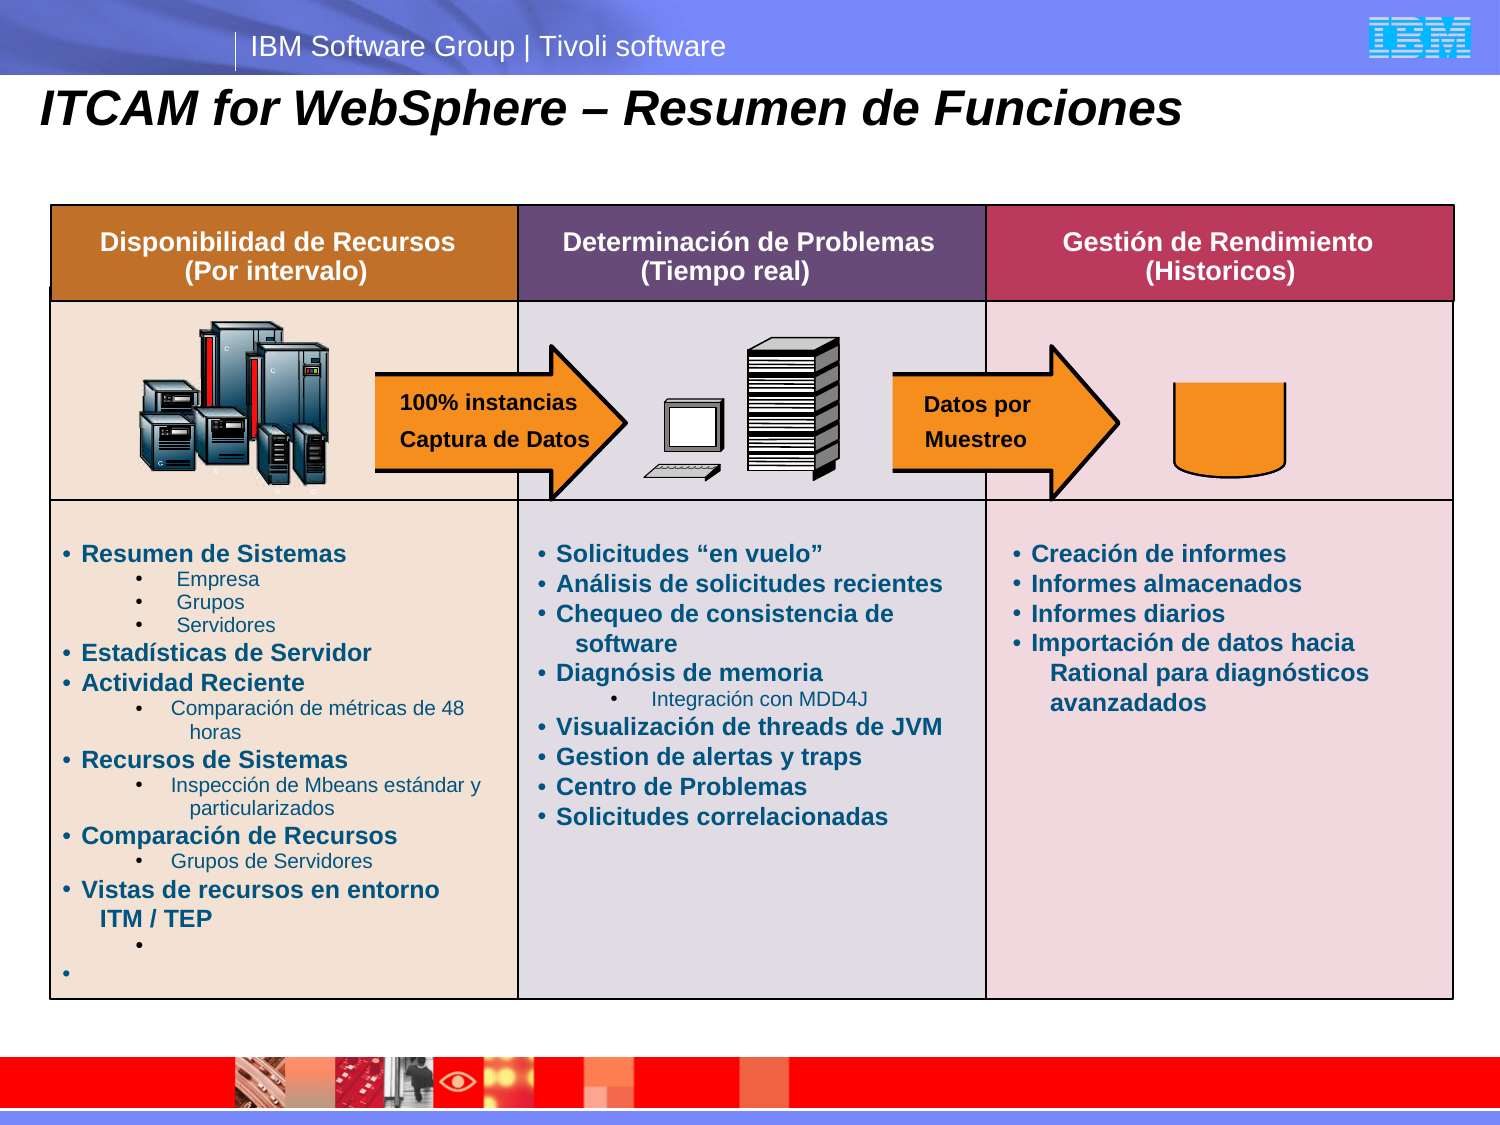

# ITCAM for WebSphere – Resumen de Funciones
Disponibilidad de Recursos
Determinación de Problemas
Gestión de Rendimiento
(Por intervalo)
(Tiempo real)
(Historicos)
100% instancias
Datos por
Captura de Datos
Muestreo
Resumen de Sistemas
 Empresa
 Grupos
 Servidores
Estadísticas de Servidor
Actividad Reciente
Comparación de métricas de 48 horas
Recursos de Sistemas
Inspección de Mbeans estándar y particularizados
Comparación de Recursos
Grupos de Servidores
Vistas de recursos en entorno ITM / TEP
Solicitudes “en vuelo”
Análisis de solicitudes recientes
Chequeo de consistencia de software
Diagnósis de memoria
 Integración con MDD4J
Visualización de threads de JVM
Gestion de alertas y traps
Centro de Problemas
Solicitudes correlacionadas
Creación de informes
Informes almacenados
Informes diarios
Importación de datos hacia Rational para diagnósticos avanzadados